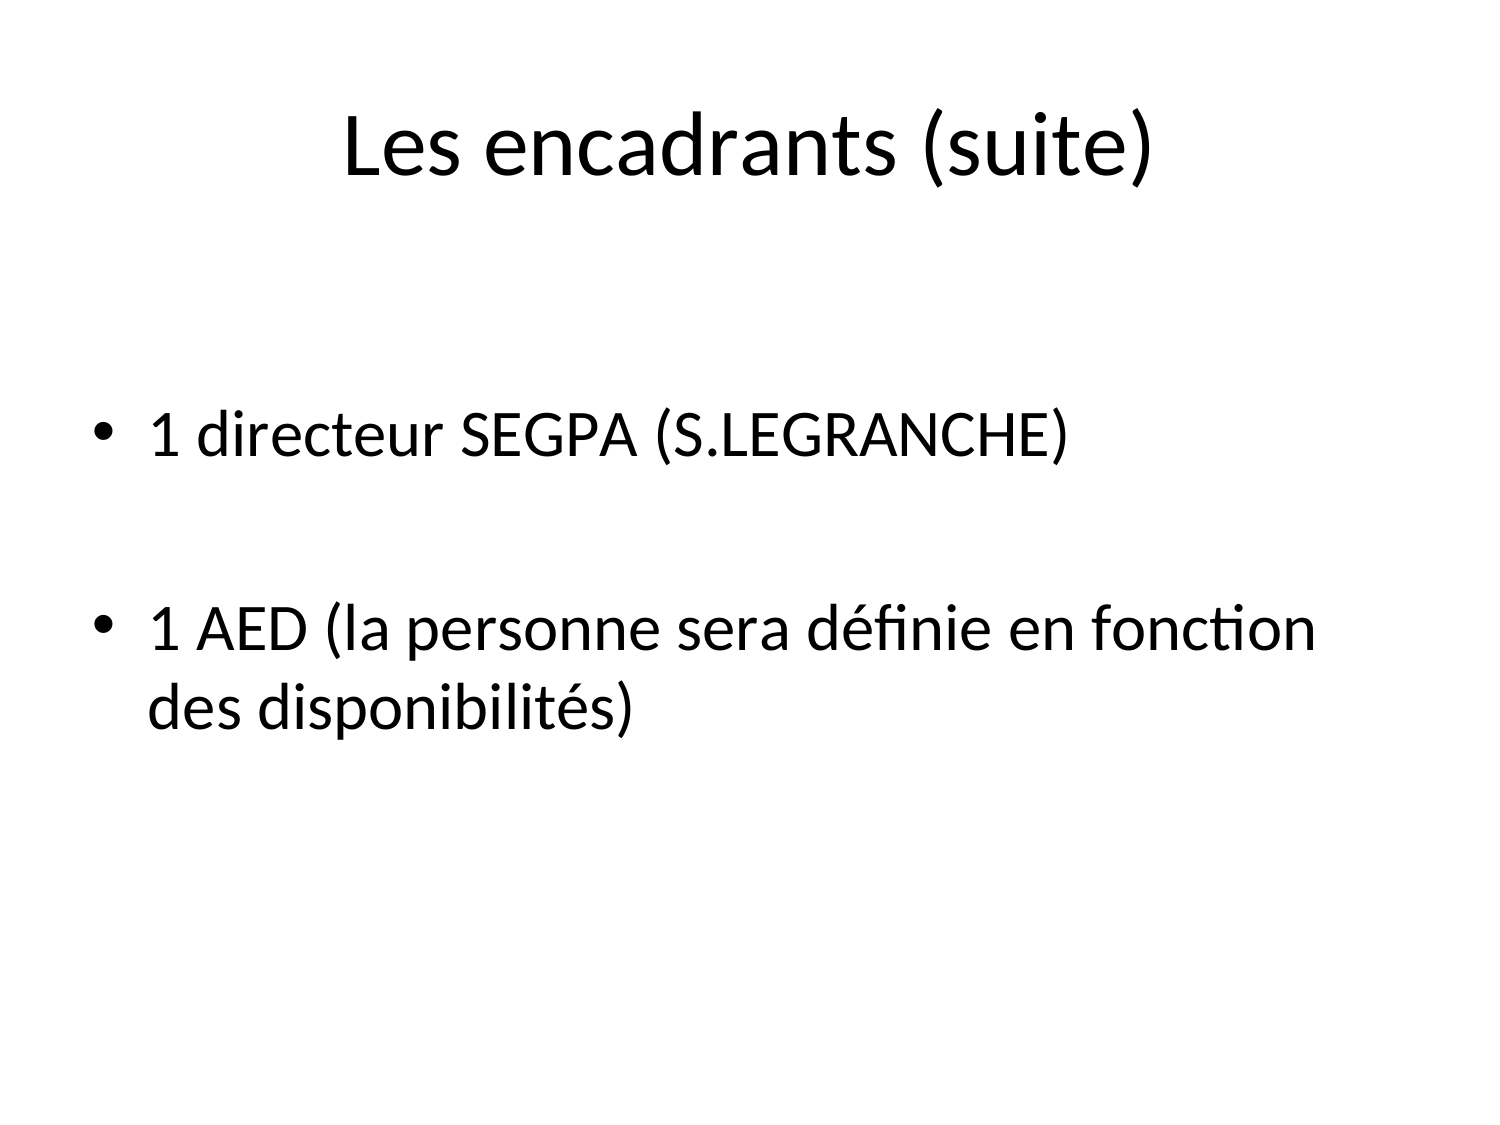

Les encadrants (suite)
1 directeur SEGPA (S.LEGRANCHE)
1 AED (la personne sera définie en fonction des disponibilités)